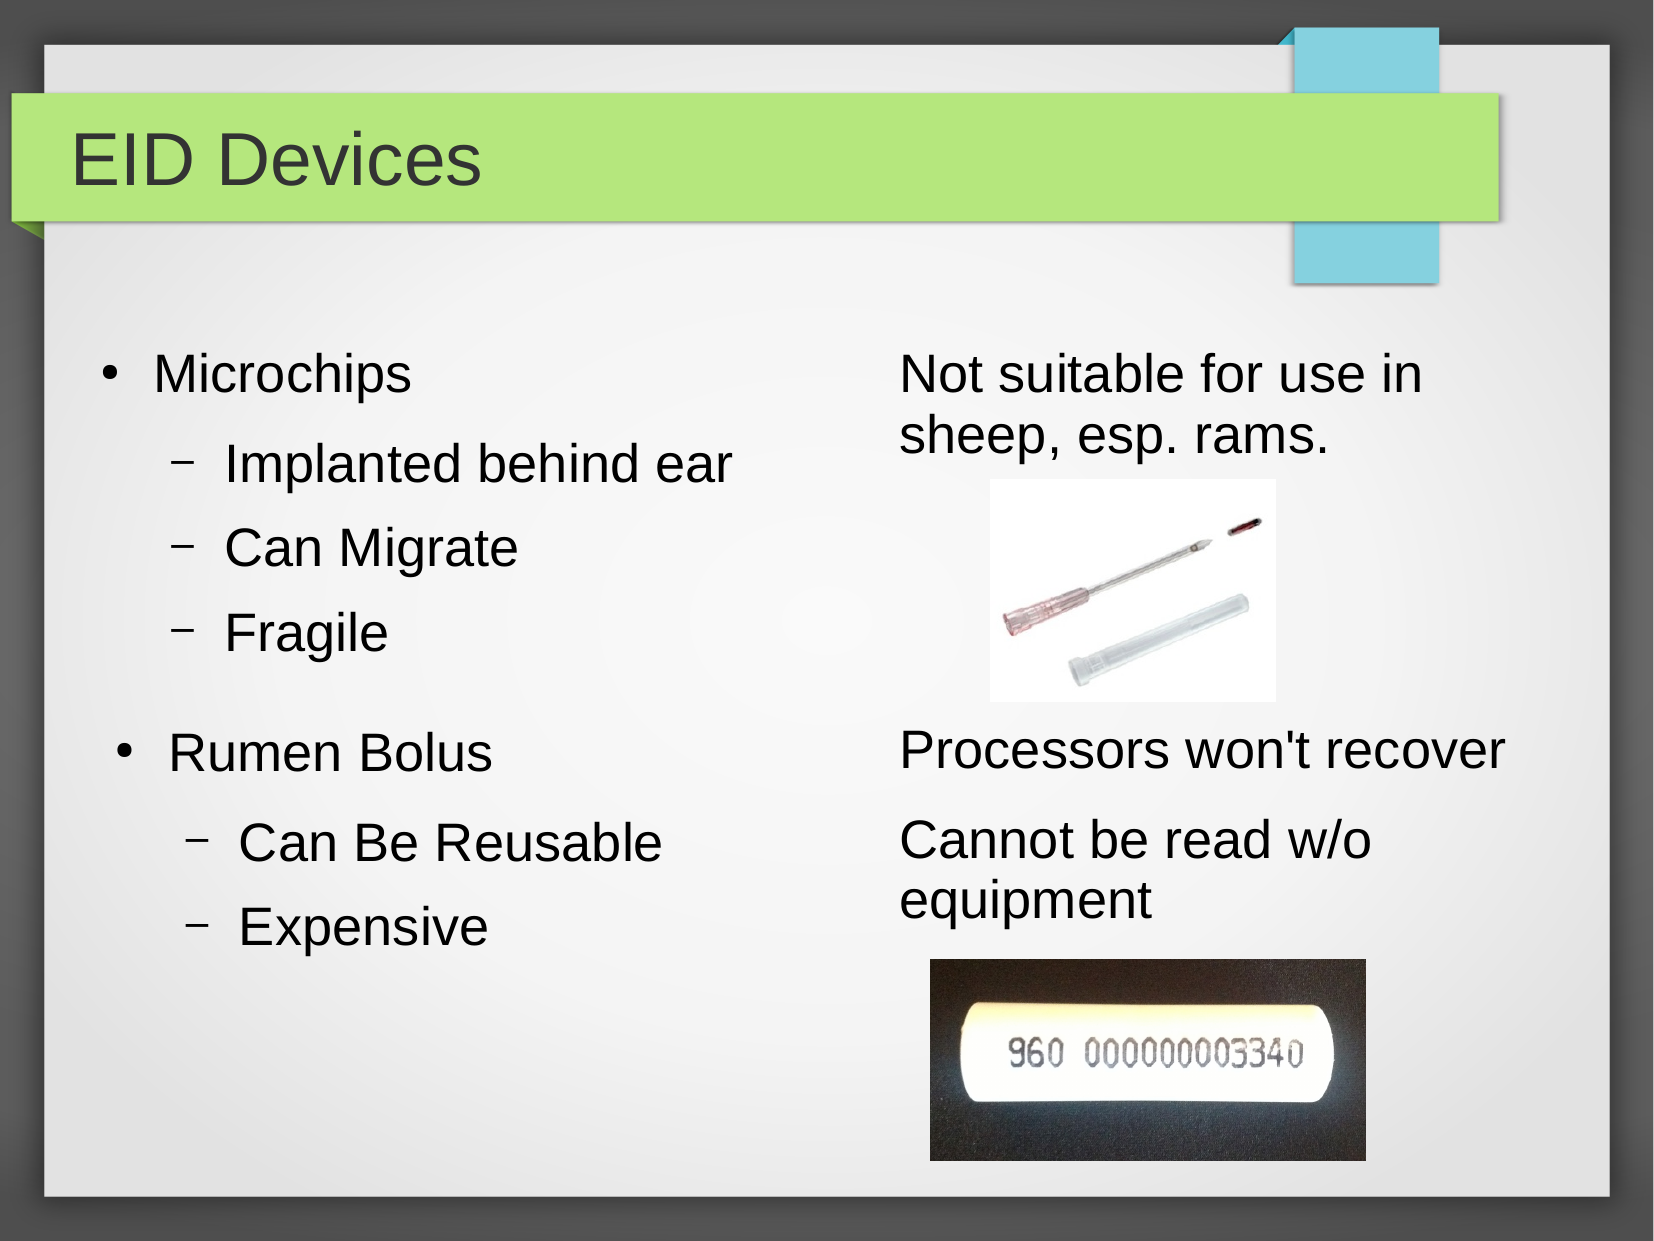

# EID Devices
Microchips
Implanted behind ear
Can Migrate
Fragile
Not suitable for use in sheep, esp. rams.
Processors won't recover
Cannot be read w/o equipment
Rumen Bolus
Can Be Reusable
Expensive